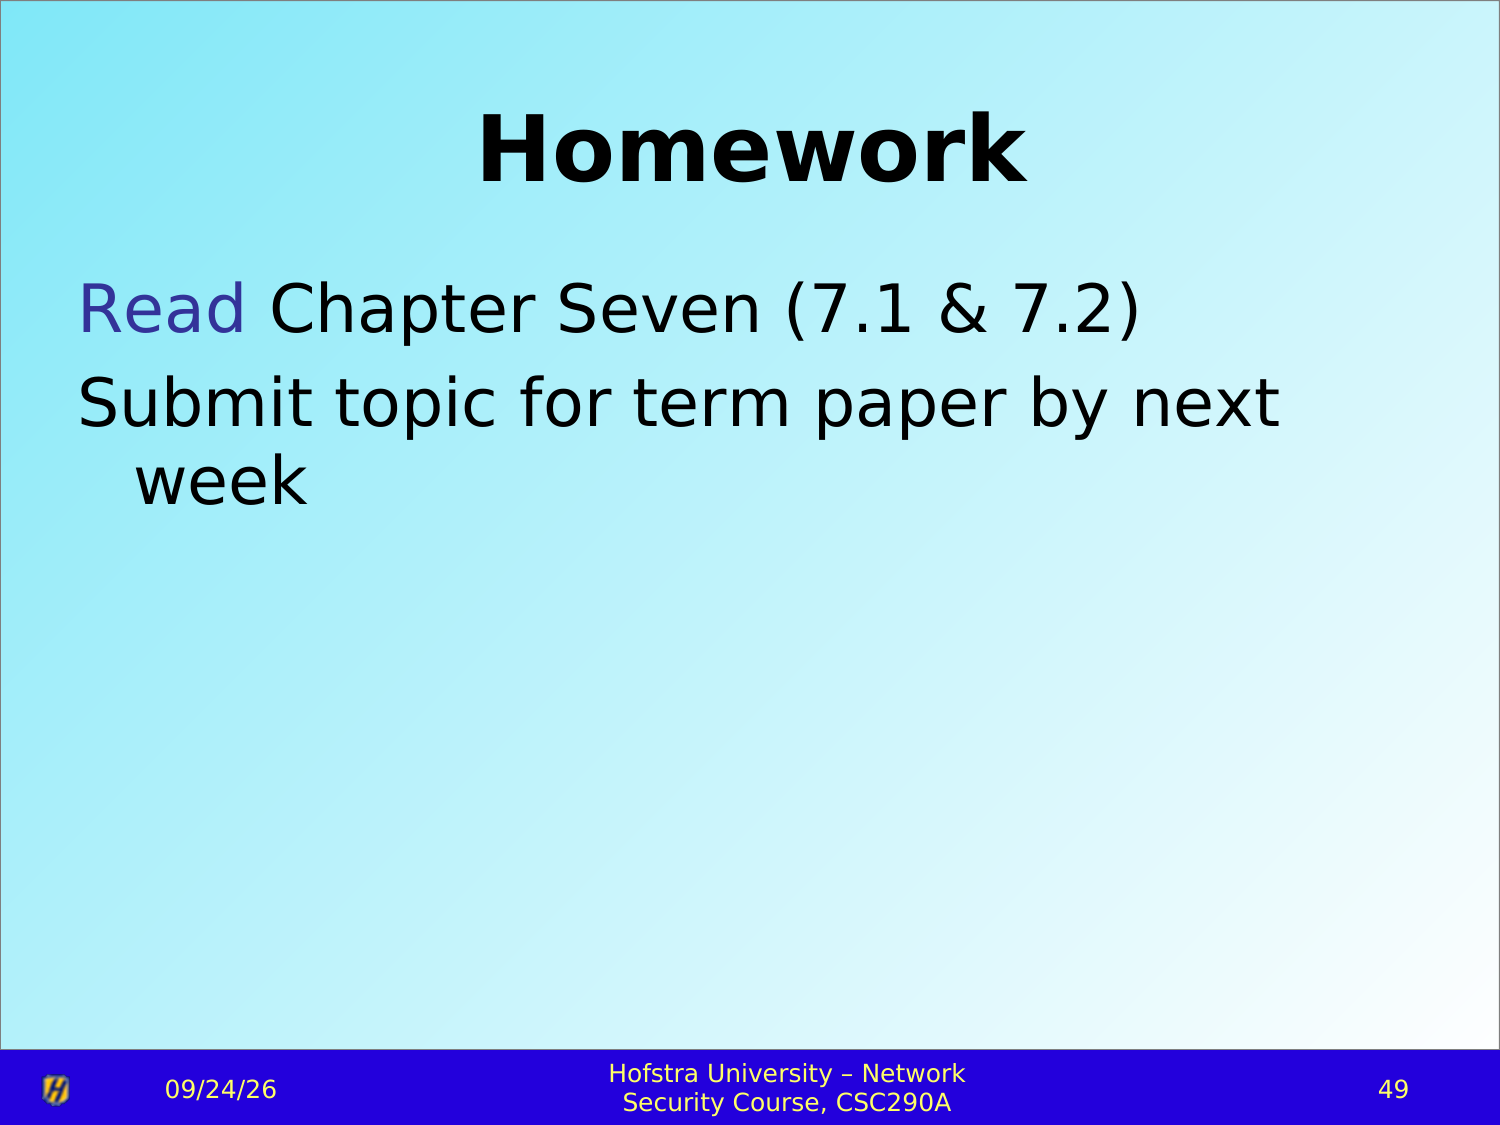

# Homework
Read Chapter Seven (7.1 & 7.2)
Submit topic for term paper by next week
49